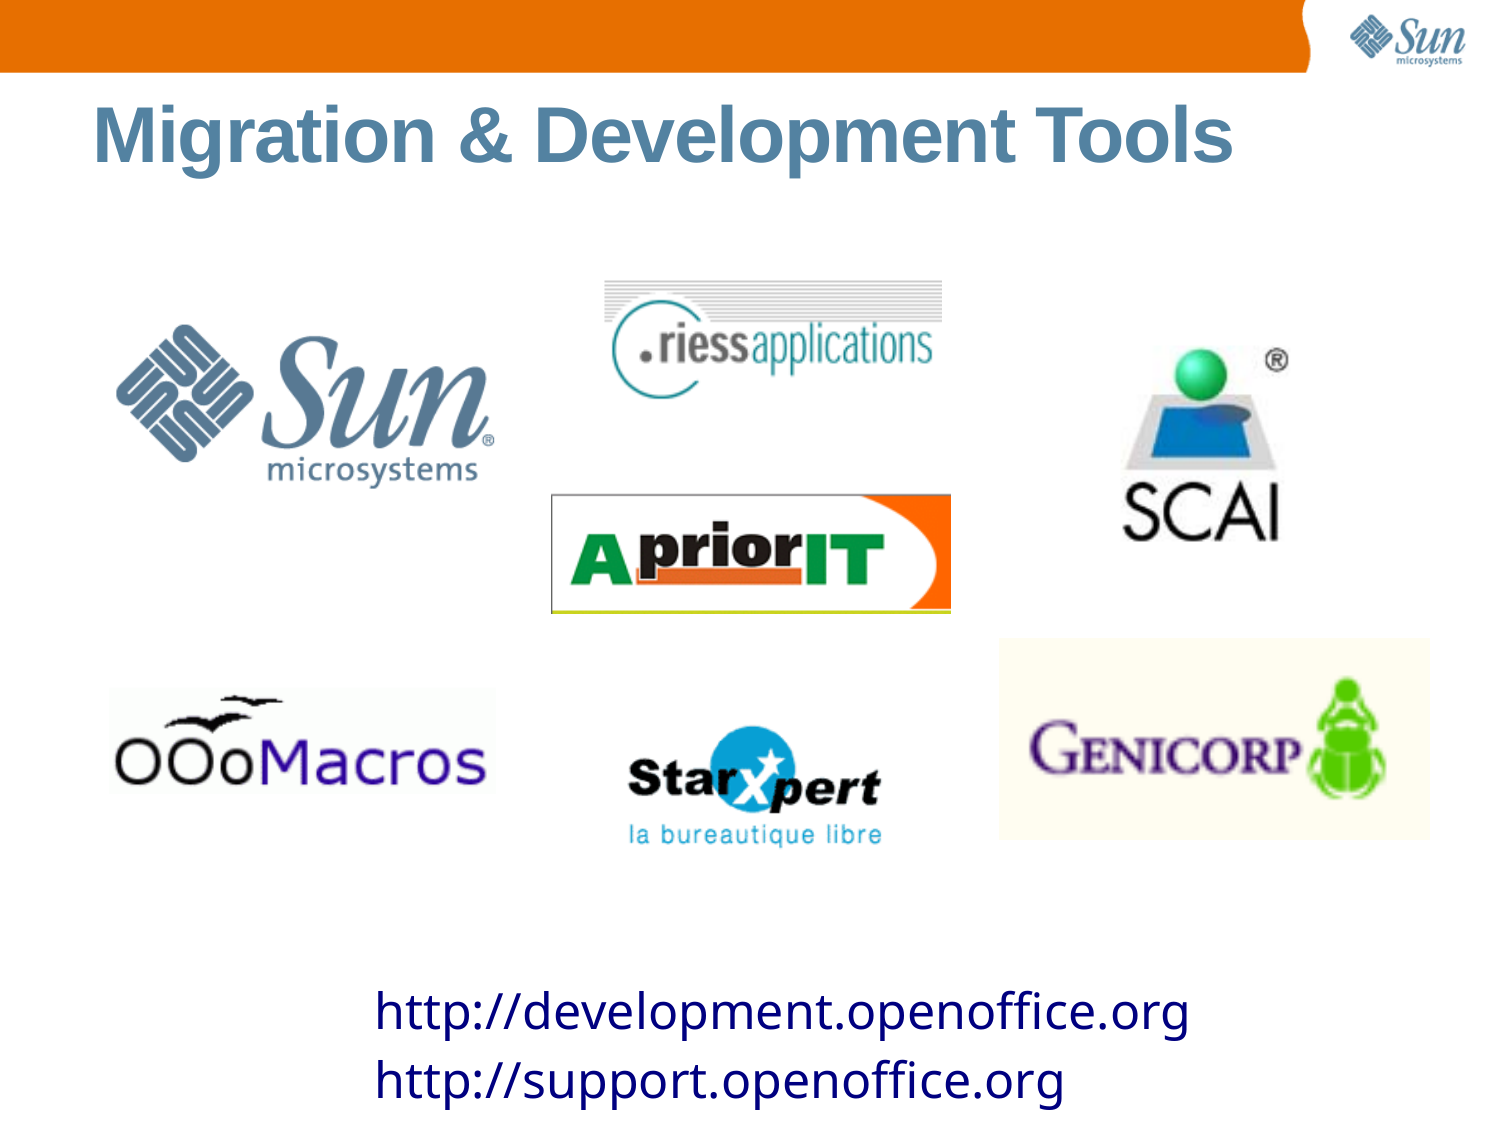

# Migration & Development Tools
http://development.openoffice.org
http://support.openoffice.org